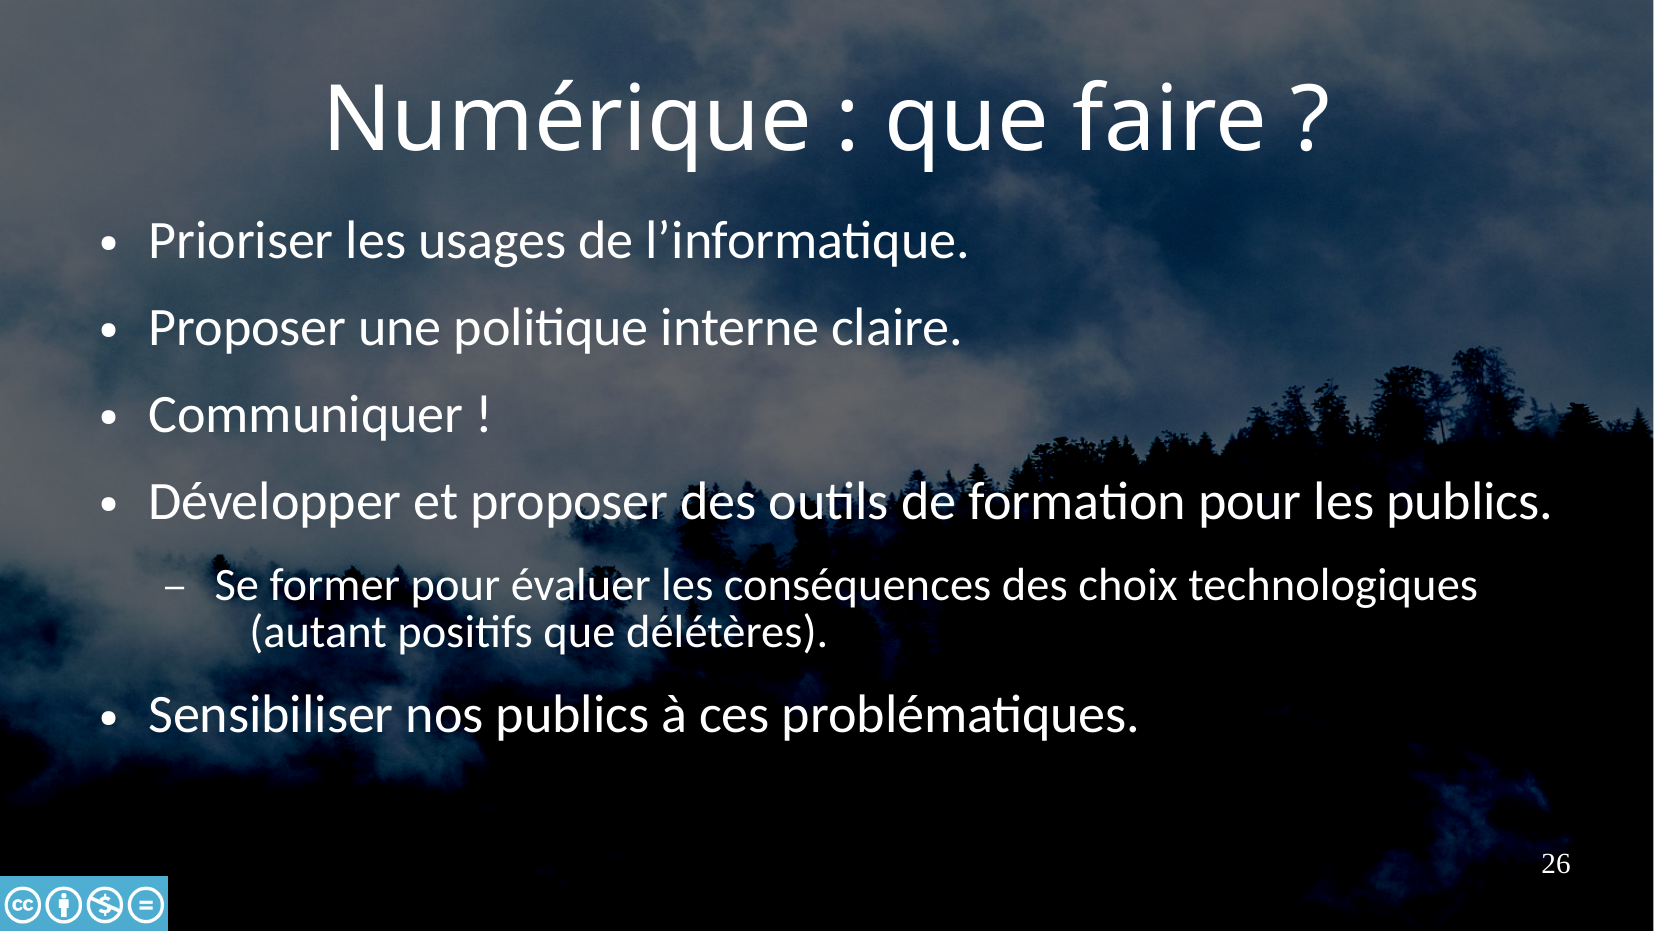

# Numérique : que faire ?
Prioriser les usages de l’informatique.
Proposer une politique interne claire.
Communiquer !
Développer et proposer des outils de formation pour les publics.
Se former pour évaluer les conséquences des choix technologiques (autant positifs que délétères).
Sensibiliser nos publics à ces problématiques.
26